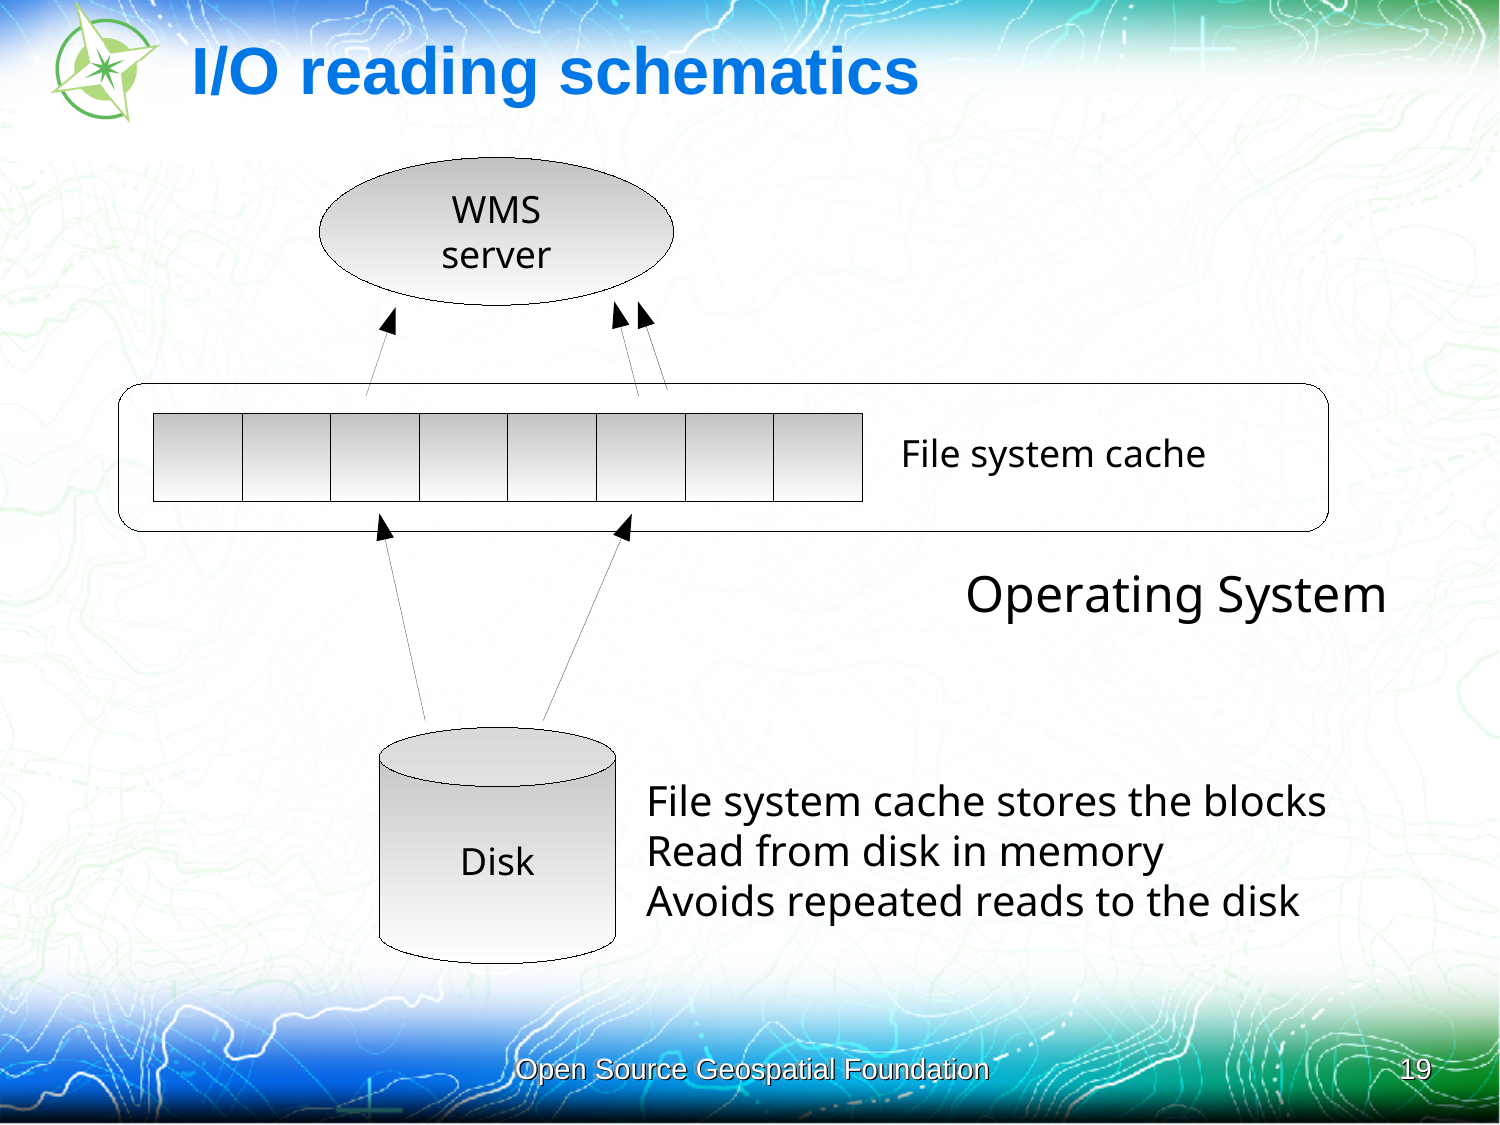

# I/O reading schematics
WMS
server
File system cache
Operating System
Disk
File system cache stores the blocks
Read from disk in memory
Avoids repeated reads to the disk
Open Source Geospatial Foundation
19